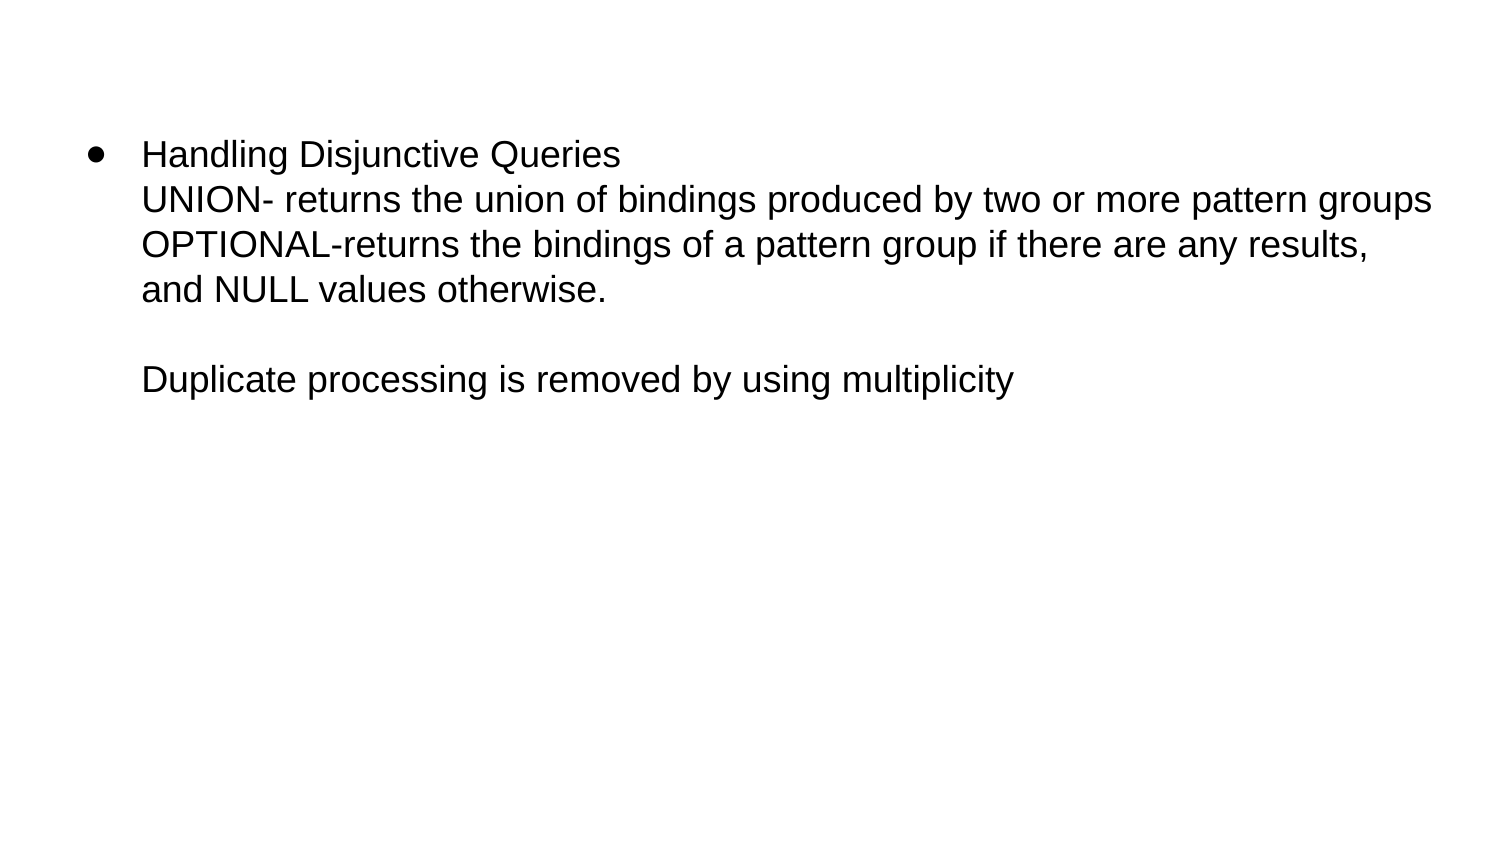

# Handling Disjunctive Queries UNION- returns the union of bindings produced by two or more pattern groups OPTIONAL-returns the bindings of a pattern group if there are any results, and NULL values otherwise. Duplicate processing is removed by using multiplicity